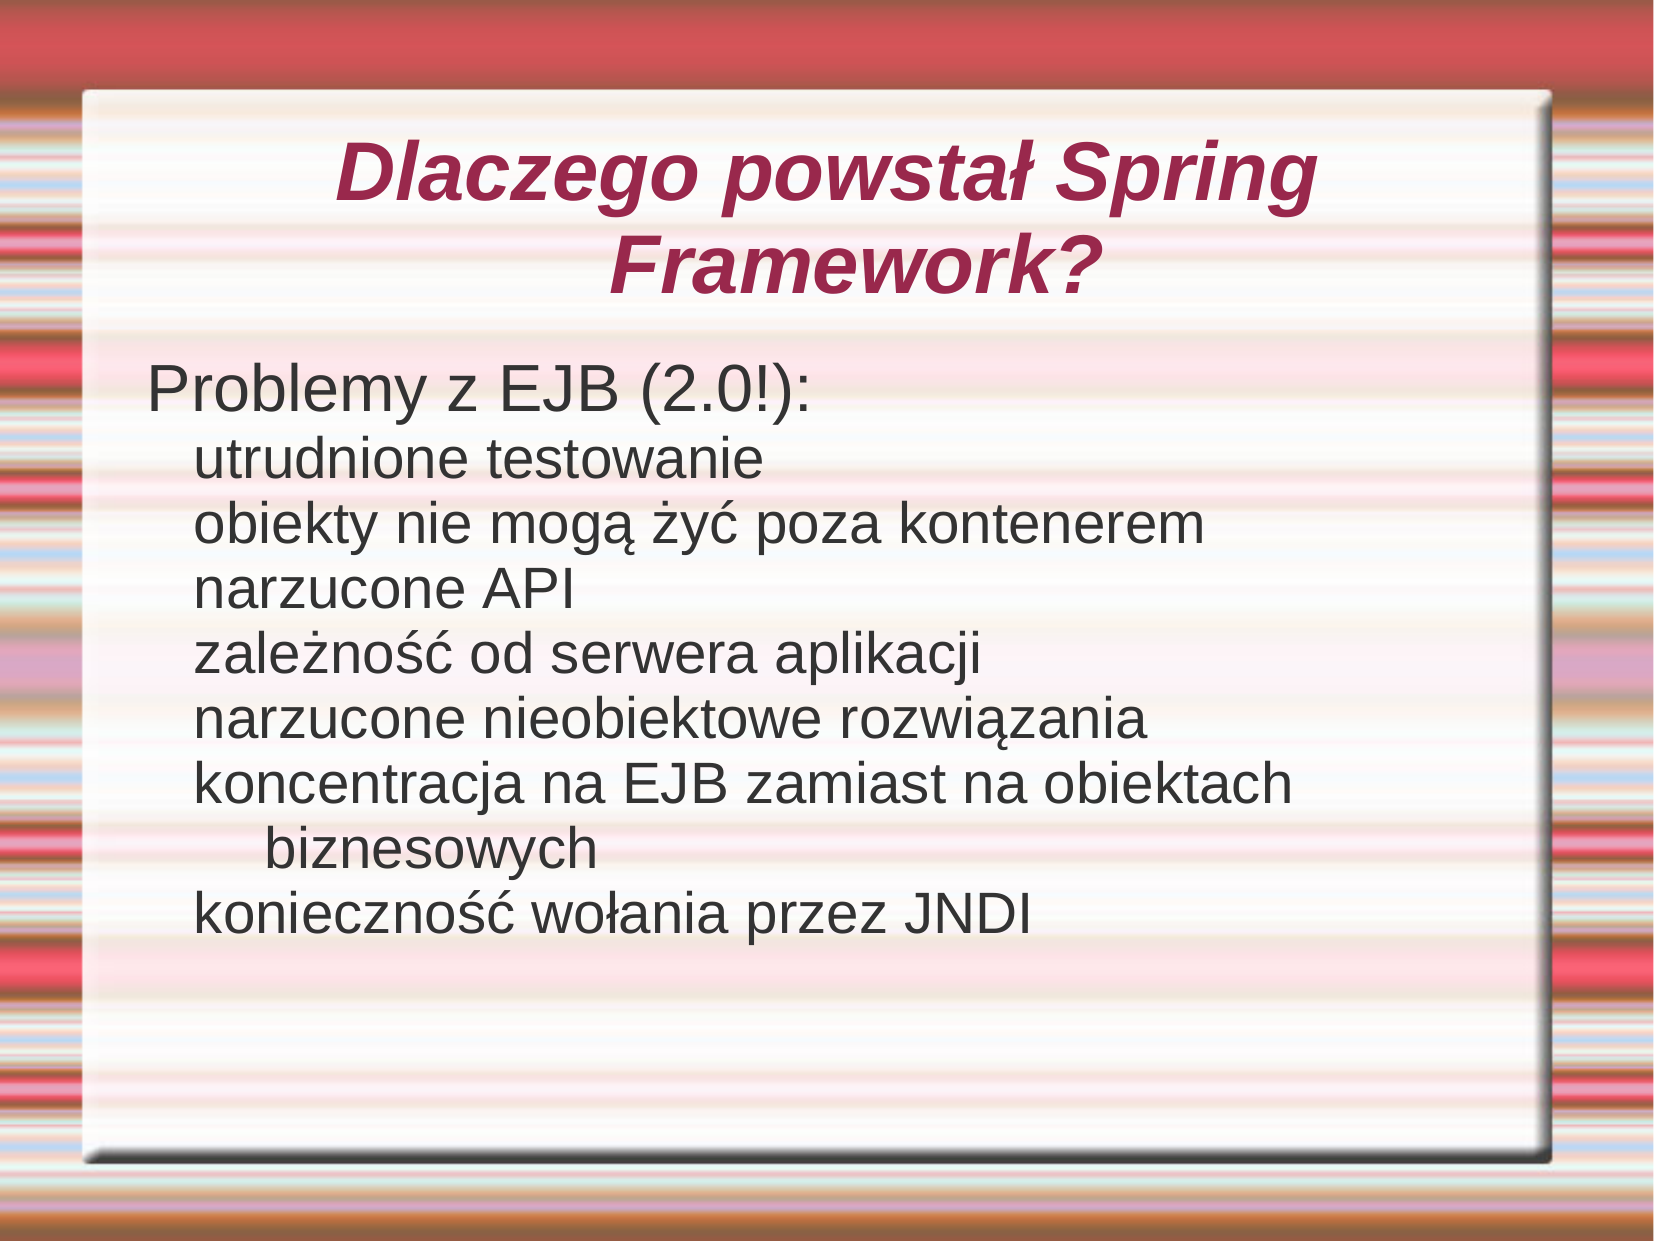

# Dlaczego powstał Spring Framework?
Problemy z EJB (2.0!):
utrudnione testowanie
obiekty nie mogą żyć poza kontenerem
narzucone API
zależność od serwera aplikacji
narzucone nieobiektowe rozwiązania
koncentracja na EJB zamiast na obiektach biznesowych
konieczność wołania przez JNDI